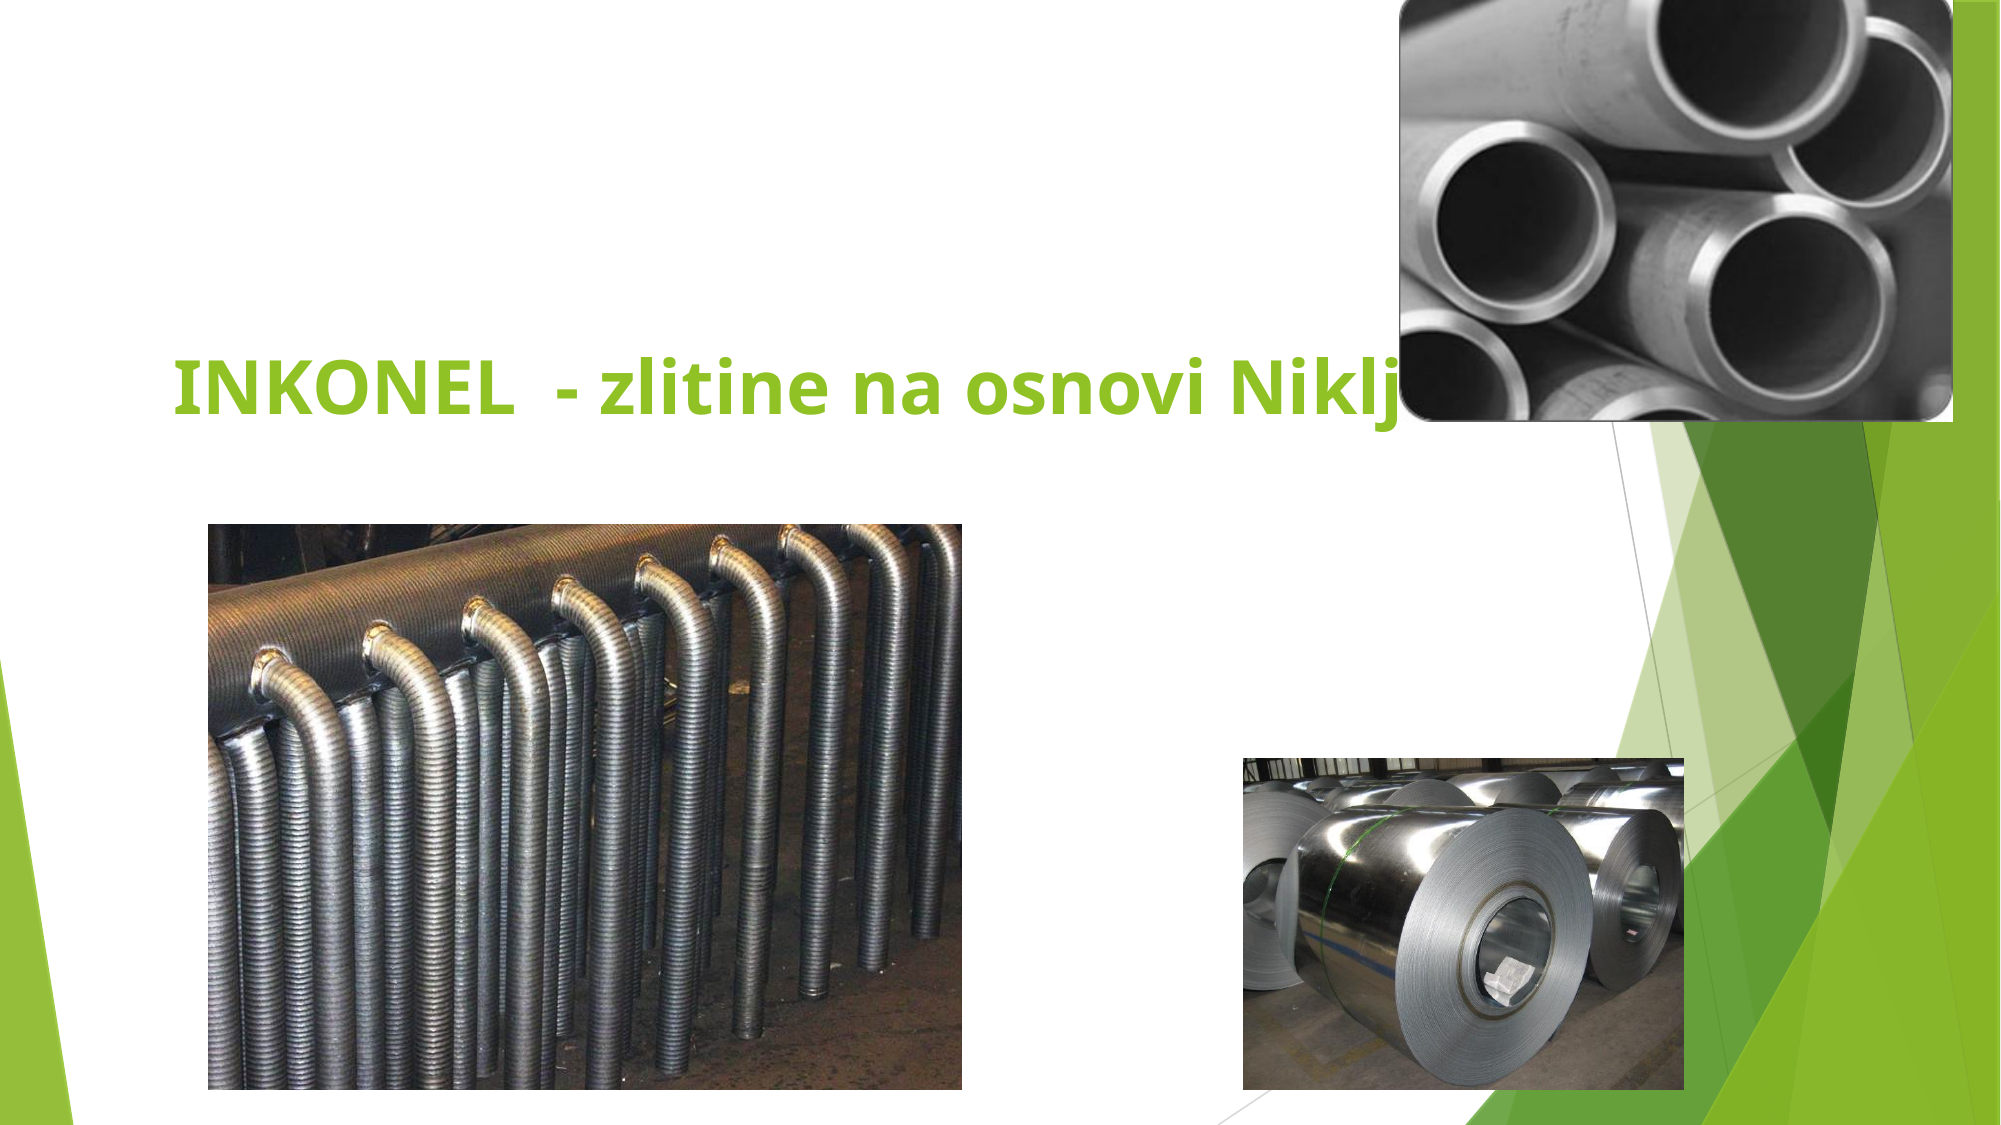

# INKONEL - zlitine na osnovi Niklja